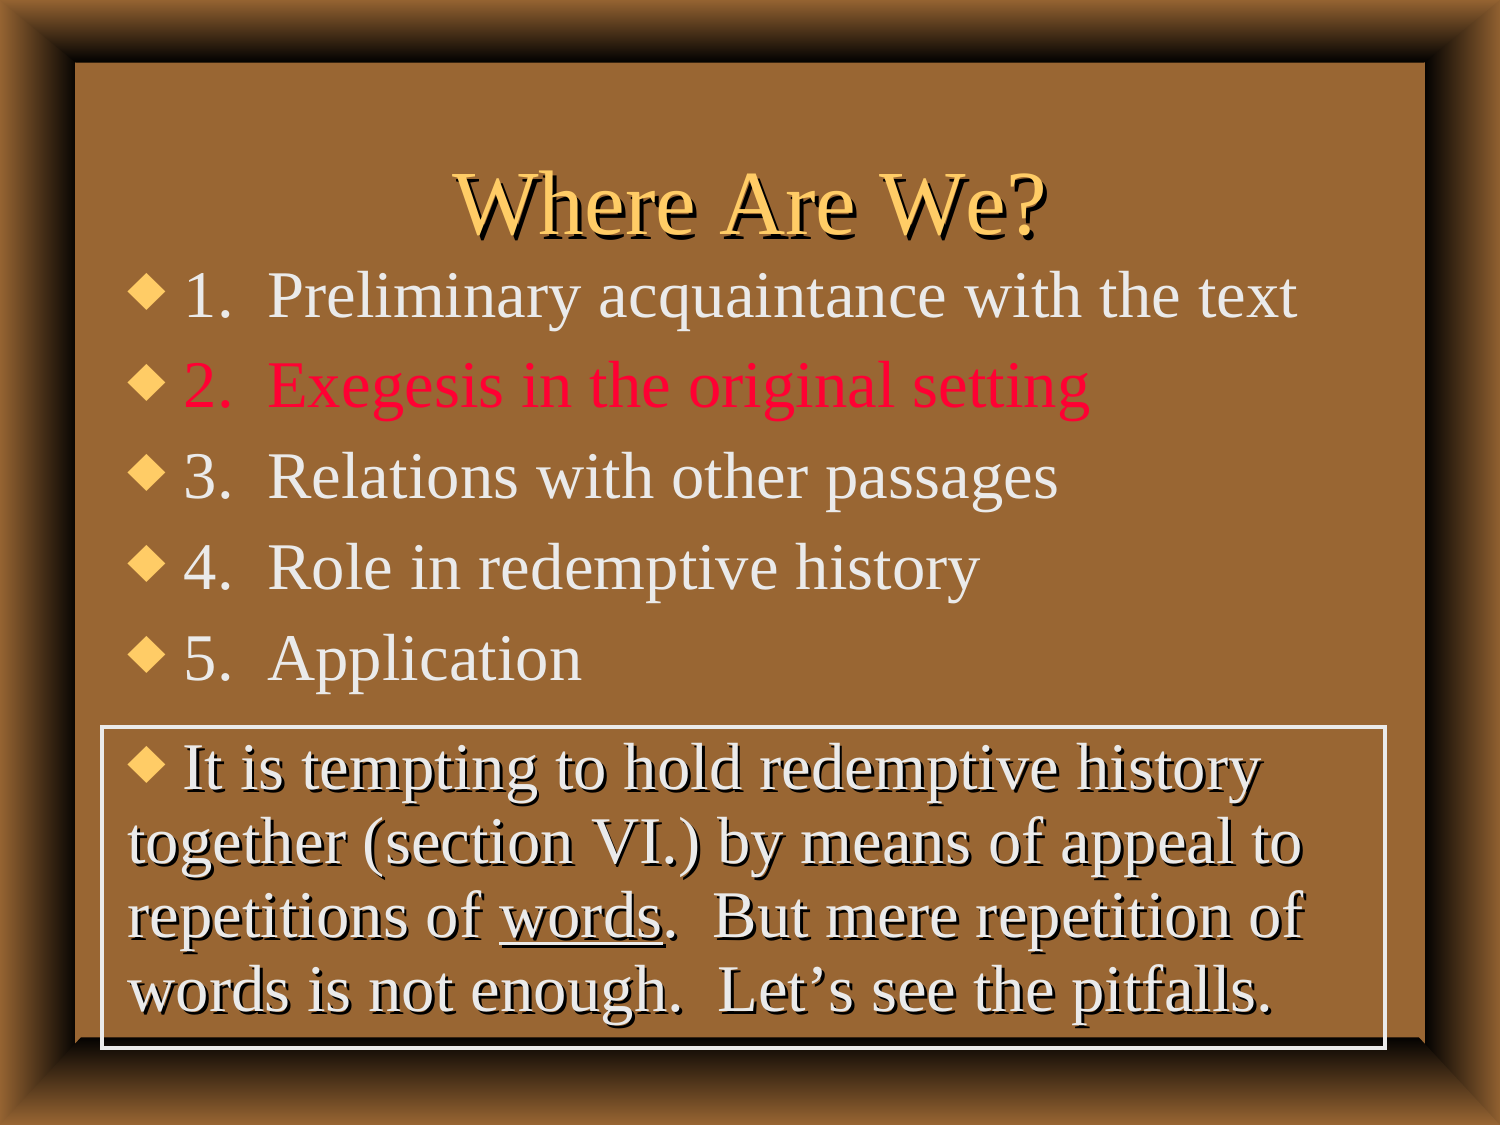

# Where Are We?
1. Preliminary acquaintance with the text
2. Exegesis in the original setting
3. Relations with other passages
4. Role in redemptive history
5. Application
 It is tempting to hold redemptive history together (section VI.) by means of appeal to repetitions of words. But mere repetition of words is not enough. Let’s see the pitfalls.